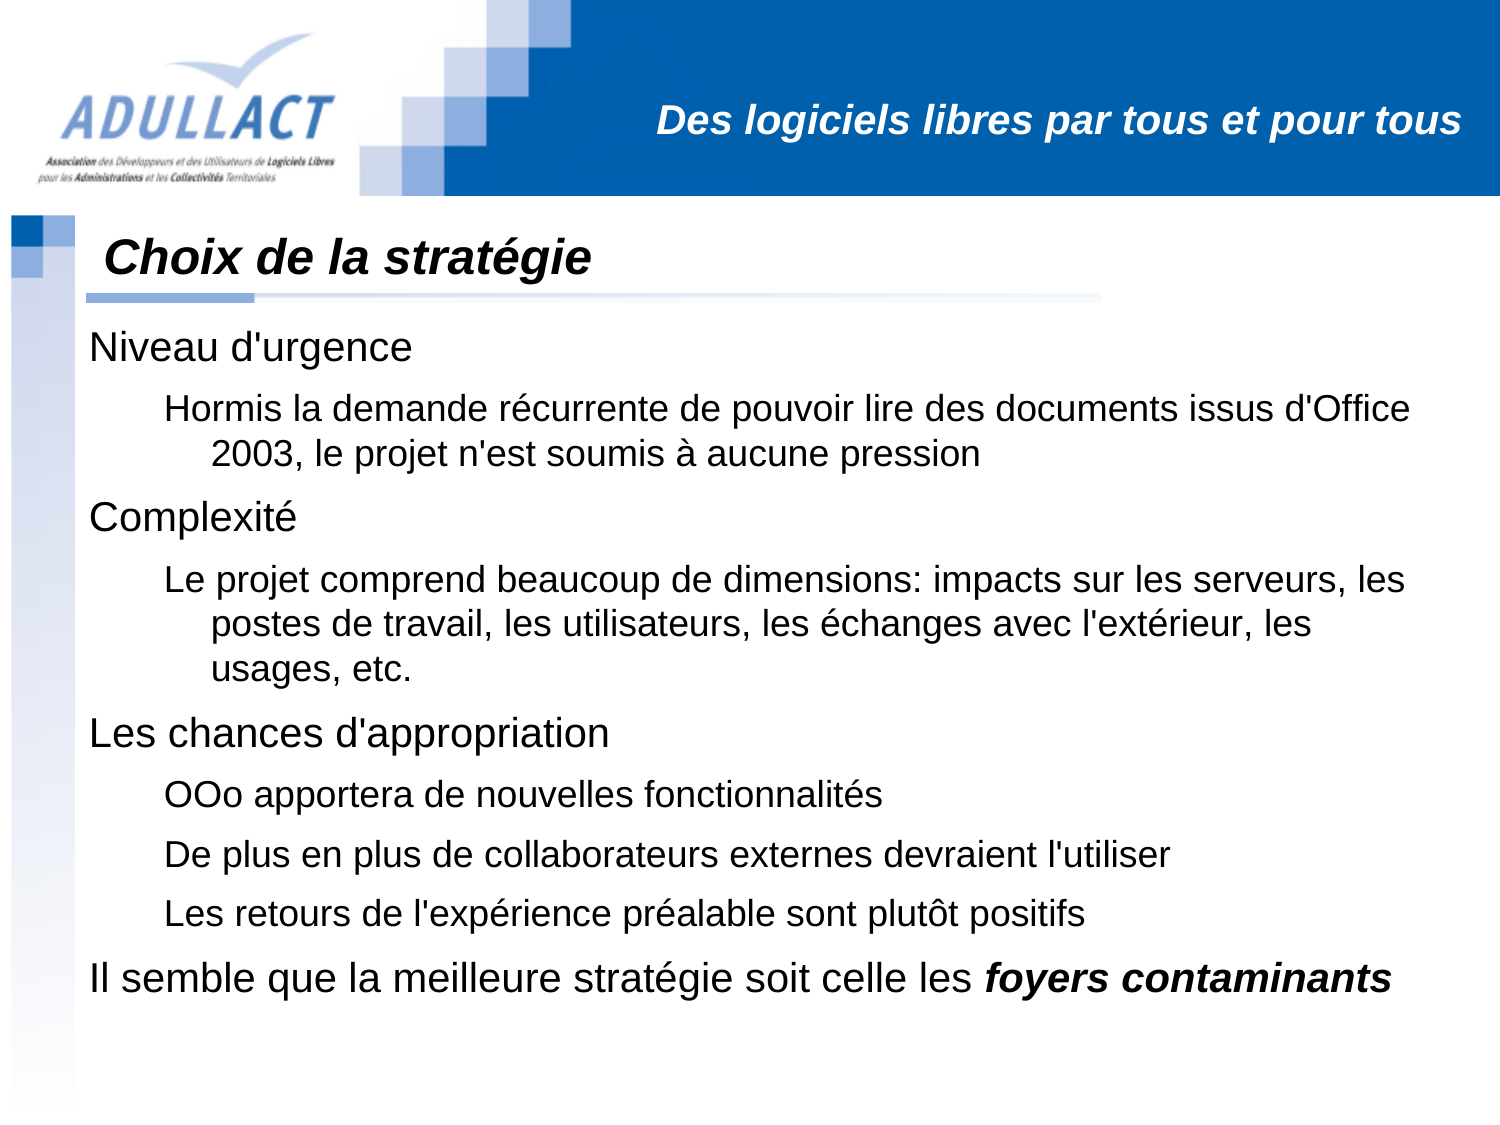

Choix de la stratégie
# Niveau d'urgence
Hormis la demande récurrente de pouvoir lire des documents issus d'Office 2003, le projet n'est soumis à aucune pression
Complexité
Le projet comprend beaucoup de dimensions: impacts sur les serveurs, les postes de travail, les utilisateurs, les échanges avec l'extérieur, les usages, etc.
Les chances d'appropriation
OOo apportera de nouvelles fonctionnalités
De plus en plus de collaborateurs externes devraient l'utiliser
Les retours de l'expérience préalable sont plutôt positifs
Il semble que la meilleure stratégie soit celle les foyers contaminants